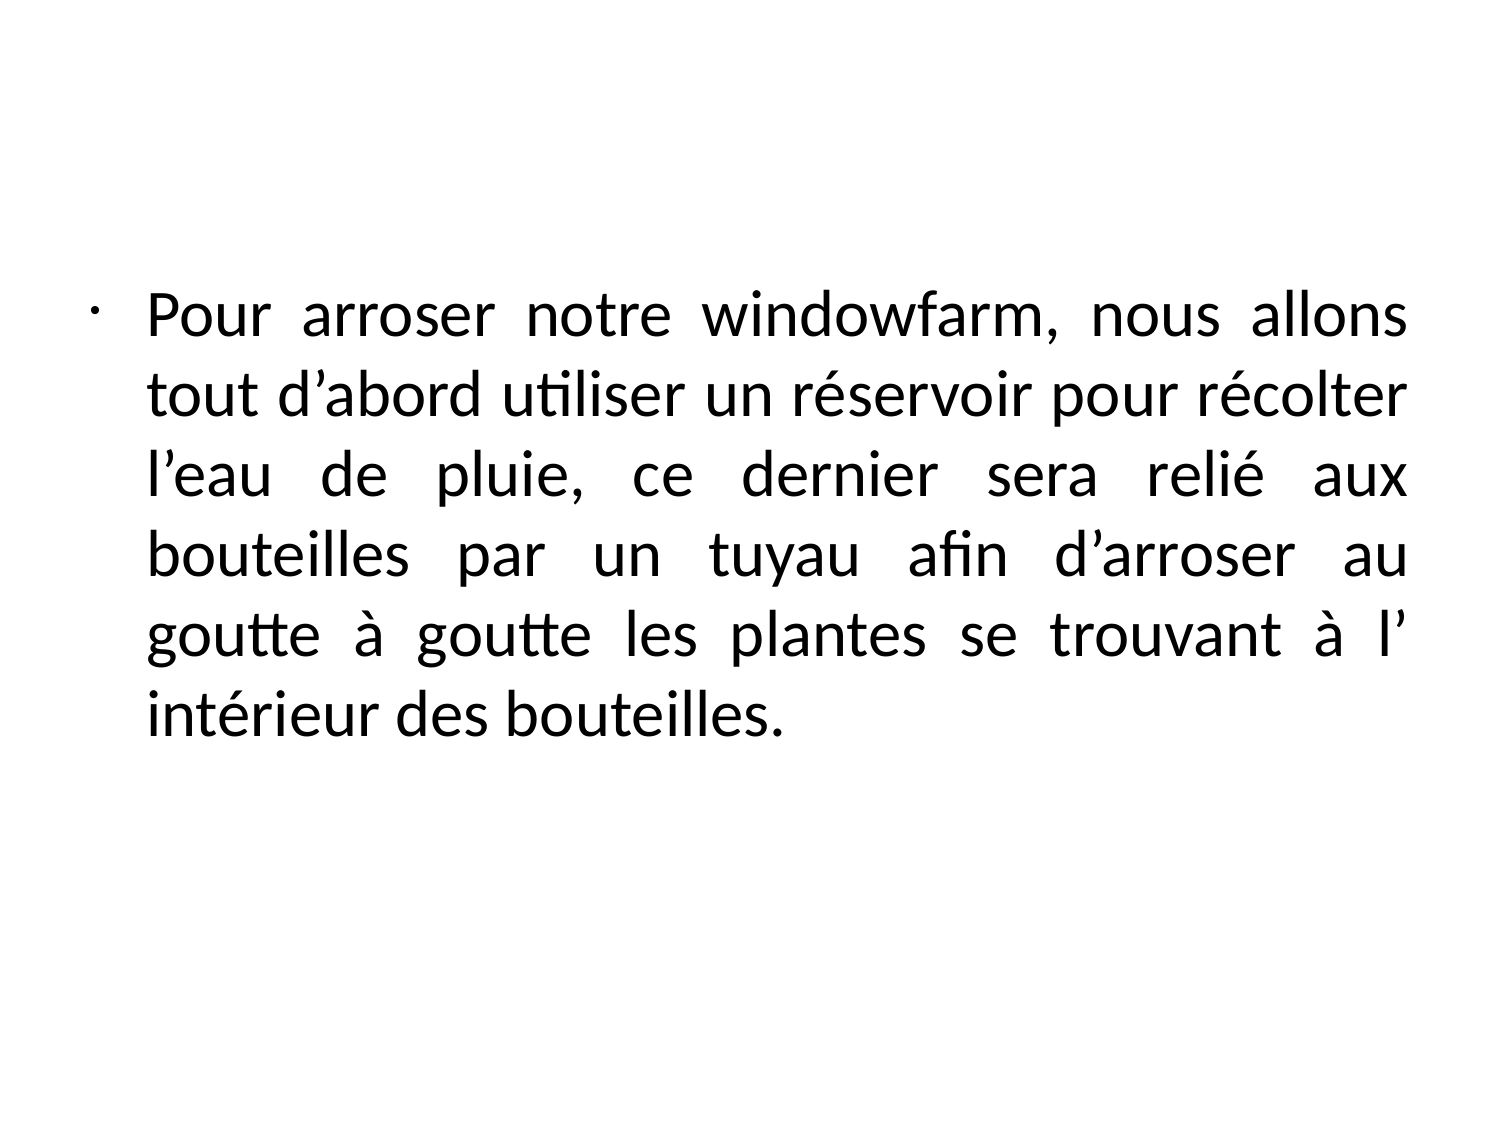

#
Pour arroser notre windowfarm, nous allons tout d’abord utiliser un réservoir pour récolter l’eau de pluie, ce dernier sera relié aux bouteilles par un tuyau afin d’arroser au goutte à goutte les plantes se trouvant à l’ intérieur des bouteilles.